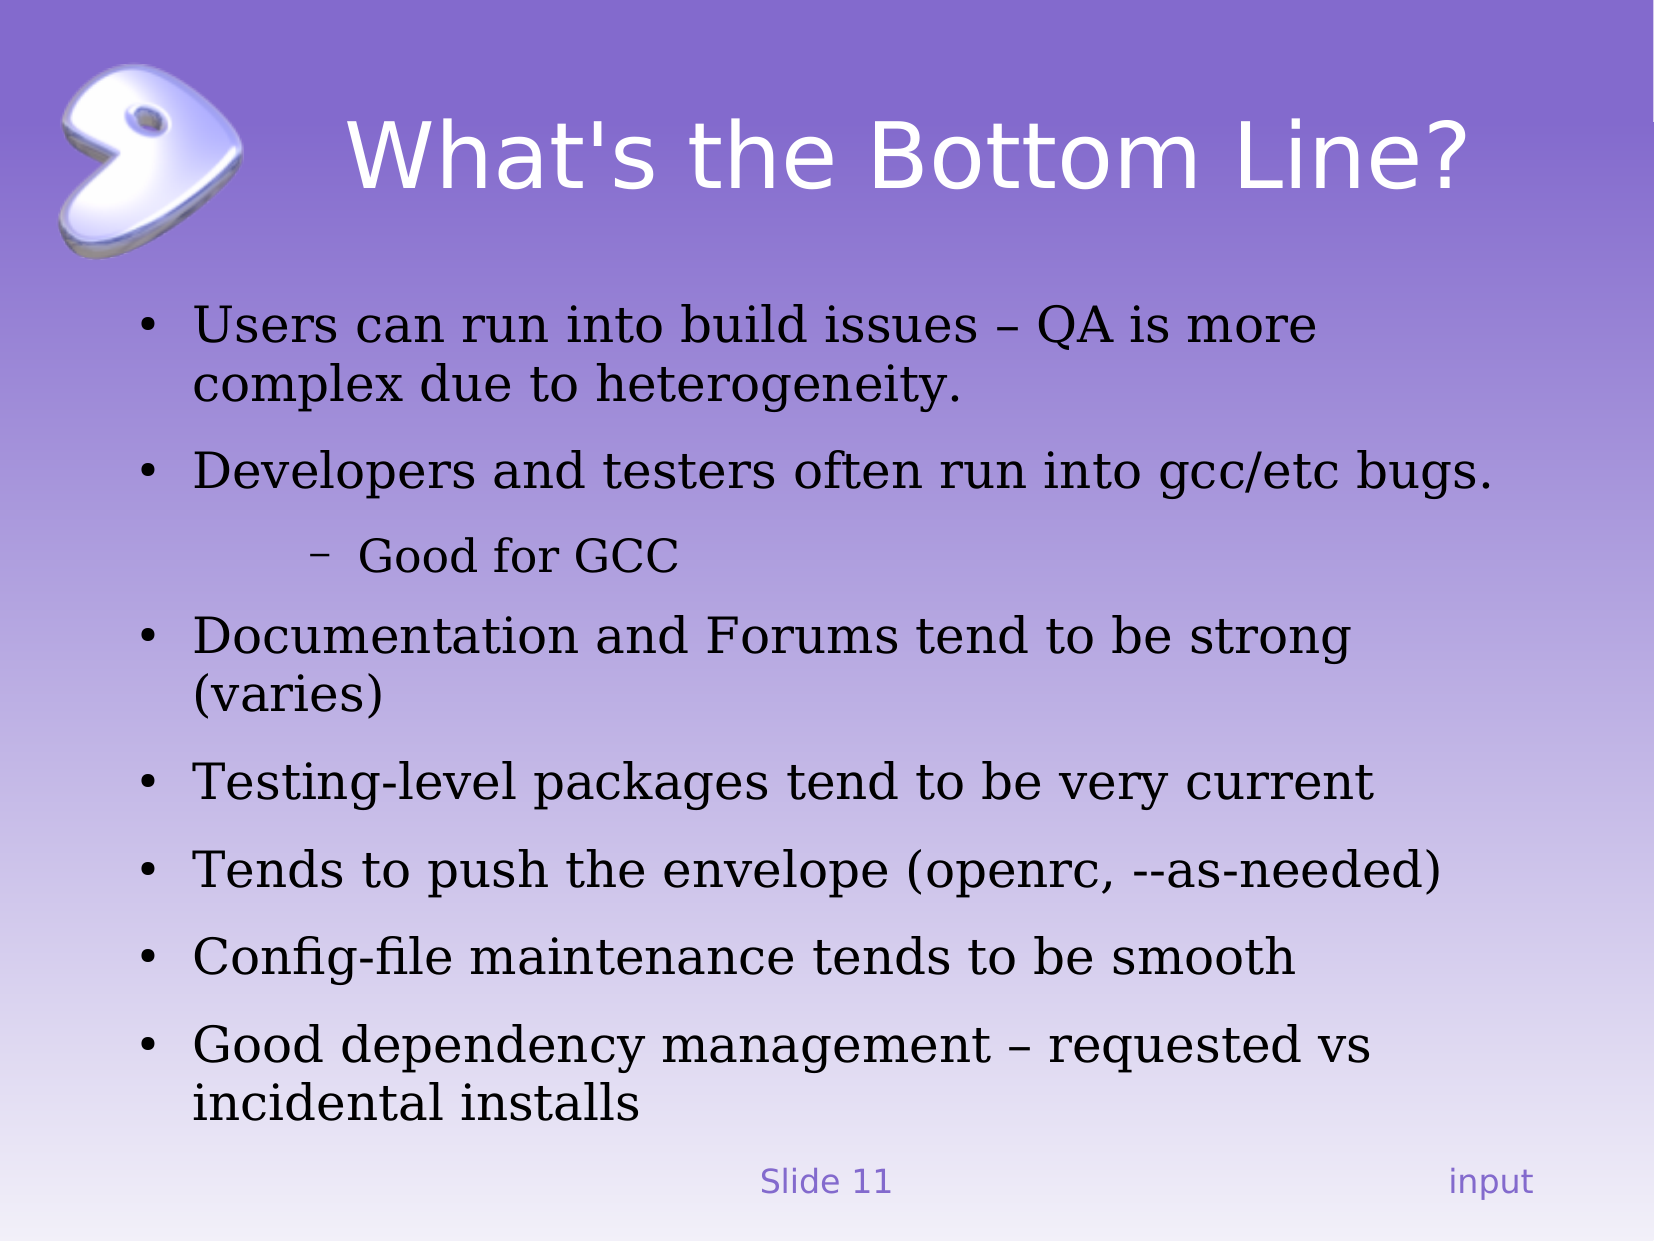

# What's the Bottom Line?
Users can run into build issues – QA is more complex due to heterogeneity.
Developers and testers often run into gcc/etc bugs.
Good for GCC
Documentation and Forums tend to be strong (varies)
Testing-level packages tend to be very current
Tends to push the envelope (openrc, --as-needed)
Config-file maintenance tends to be smooth
Good dependency management – requested vs incidental installs